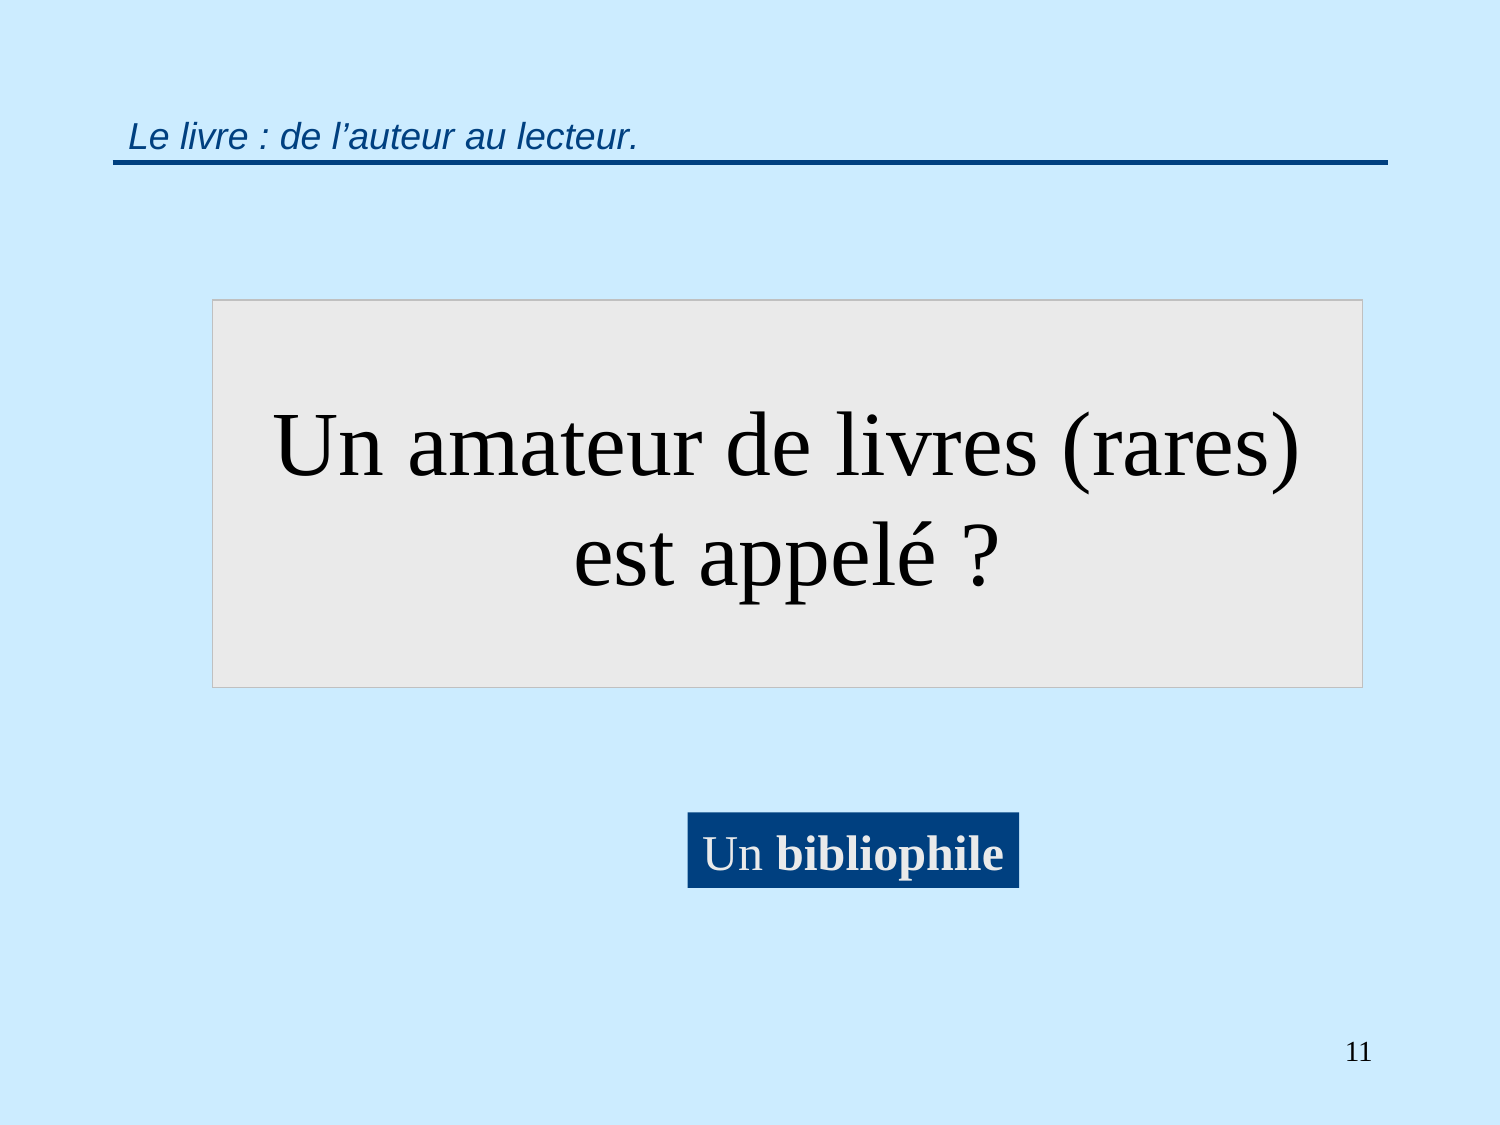

Le livre : de l’auteur au lecteur.
# Un amateur de livres (rares) est appelé ?
Un bibliophile
11